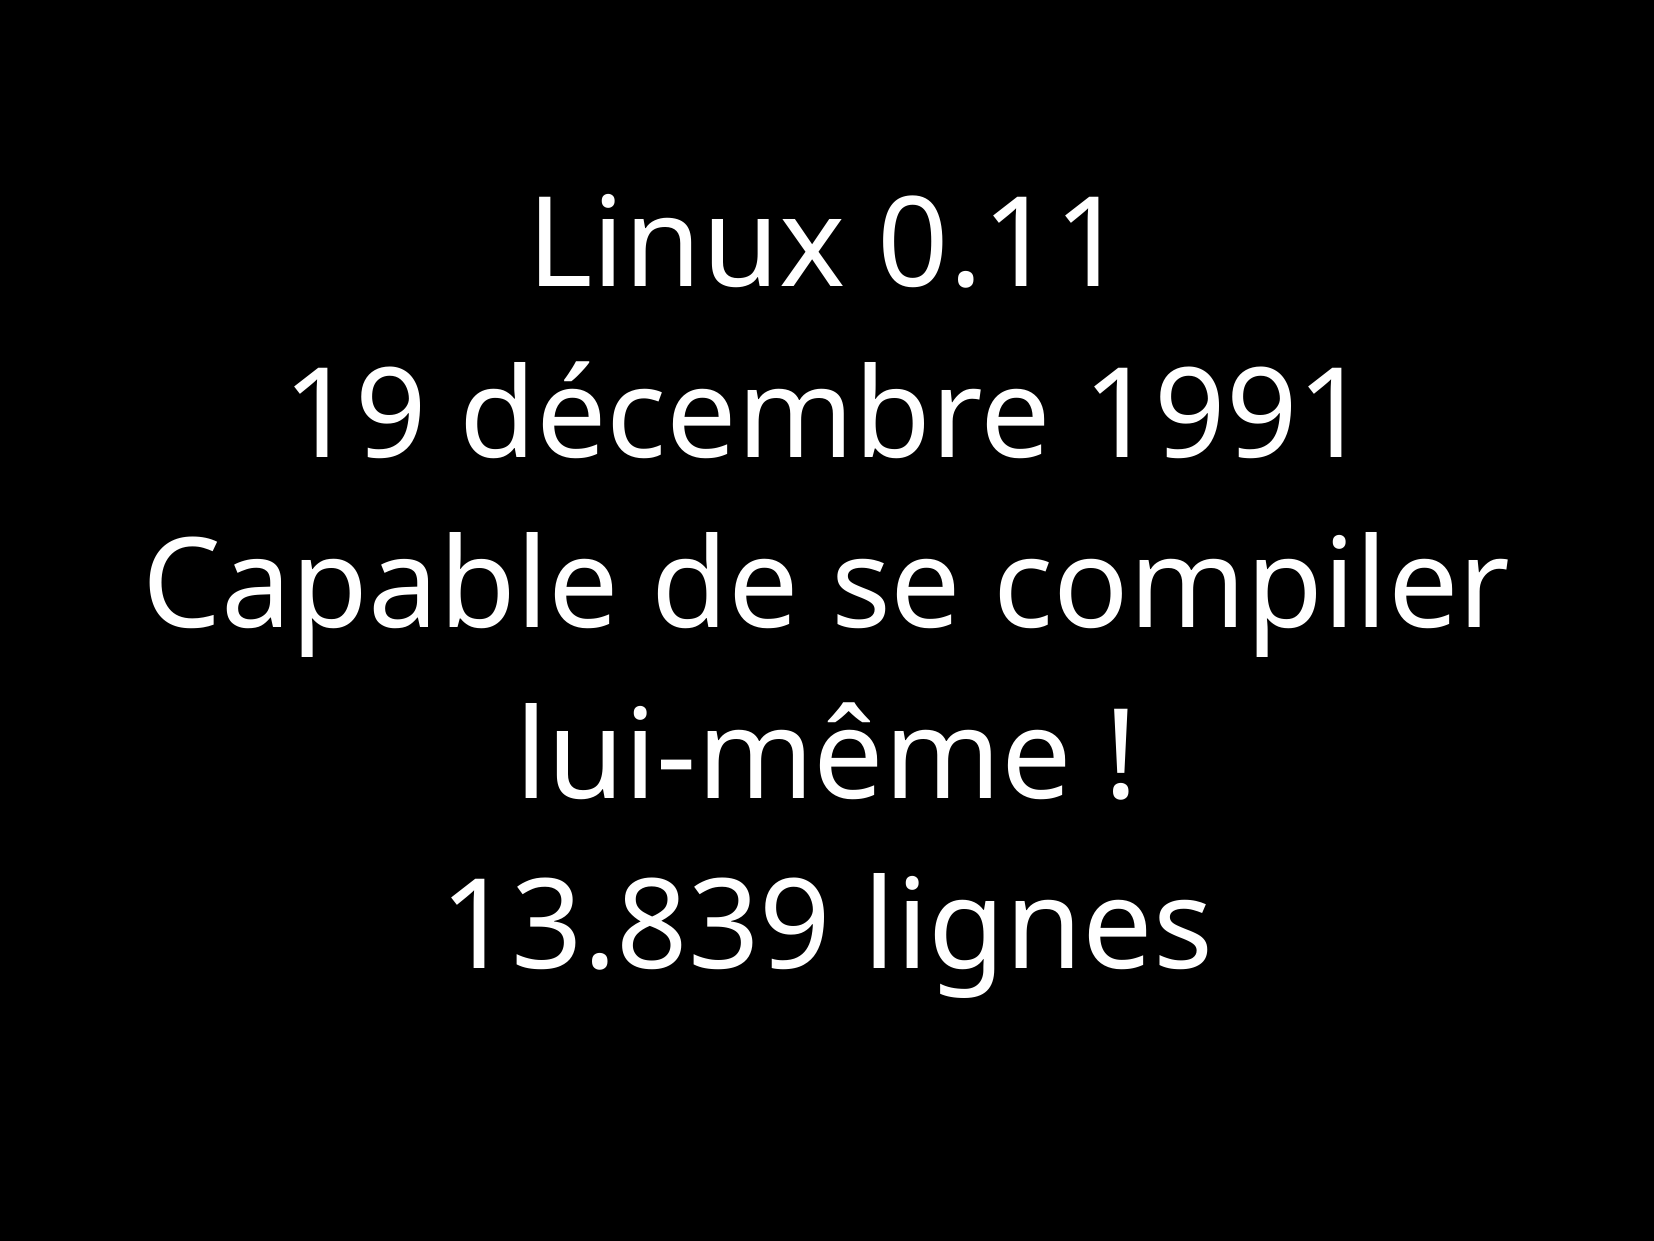

# Linux 0.11
19 décembre 1991
Capable de se compiler lui-même !
13.839 lignes